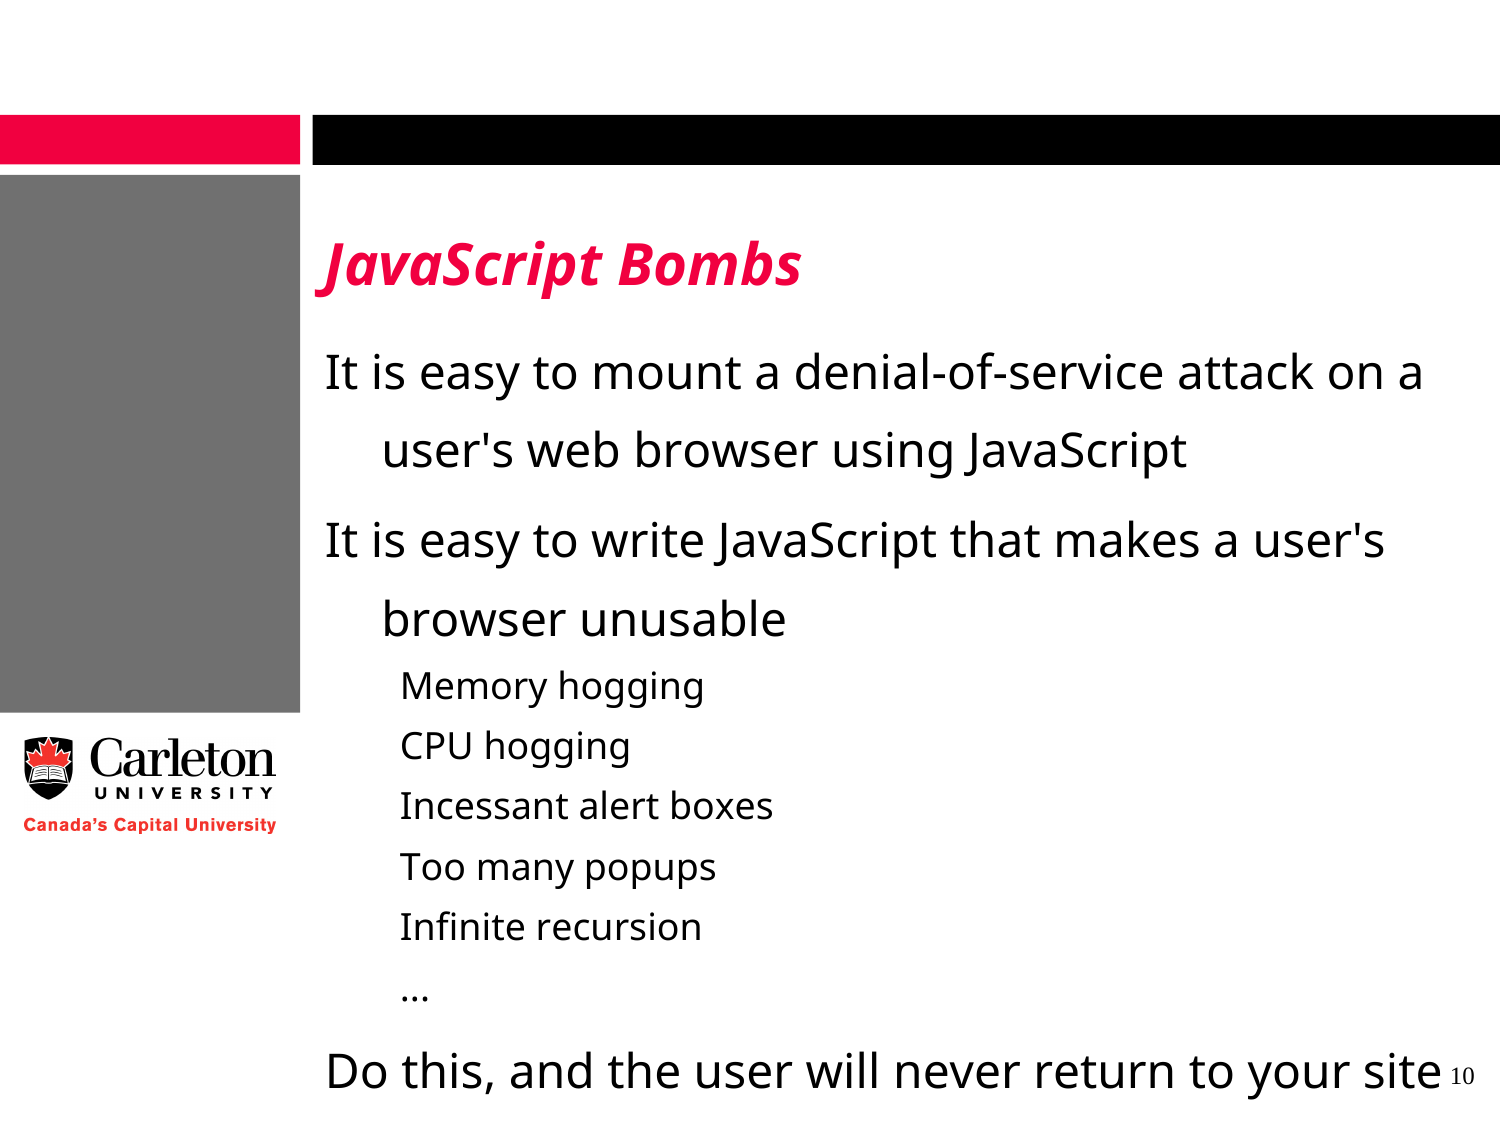

# JavaScript Bombs
It is easy to mount a denial-of-service attack on a user's web browser using JavaScript
It is easy to write JavaScript that makes a user's browser unusable
Memory hogging
CPU hogging
Incessant alert boxes
Too many popups
Infinite recursion
...
Do this, and the user will never return to your site
10